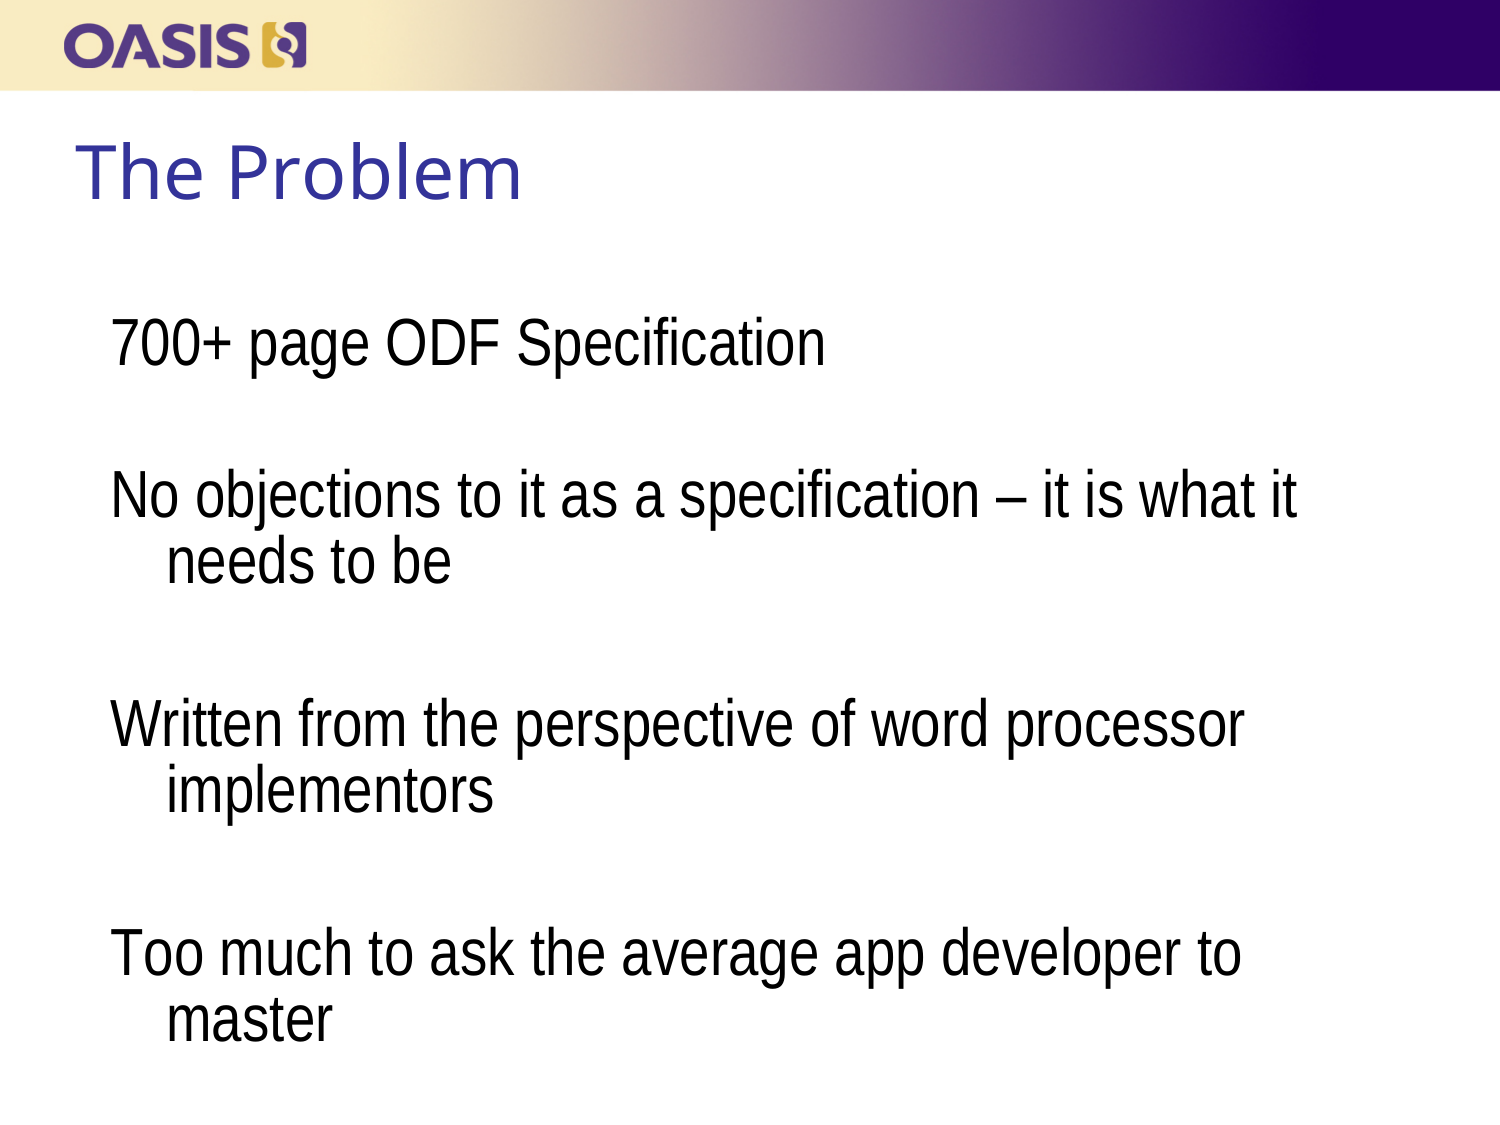

# The Problem
700+ page ODF Specification
No objections to it as a specification – it is what it needs to be
Written from the perspective of word processor implementors
Too much to ask the average app developer to master